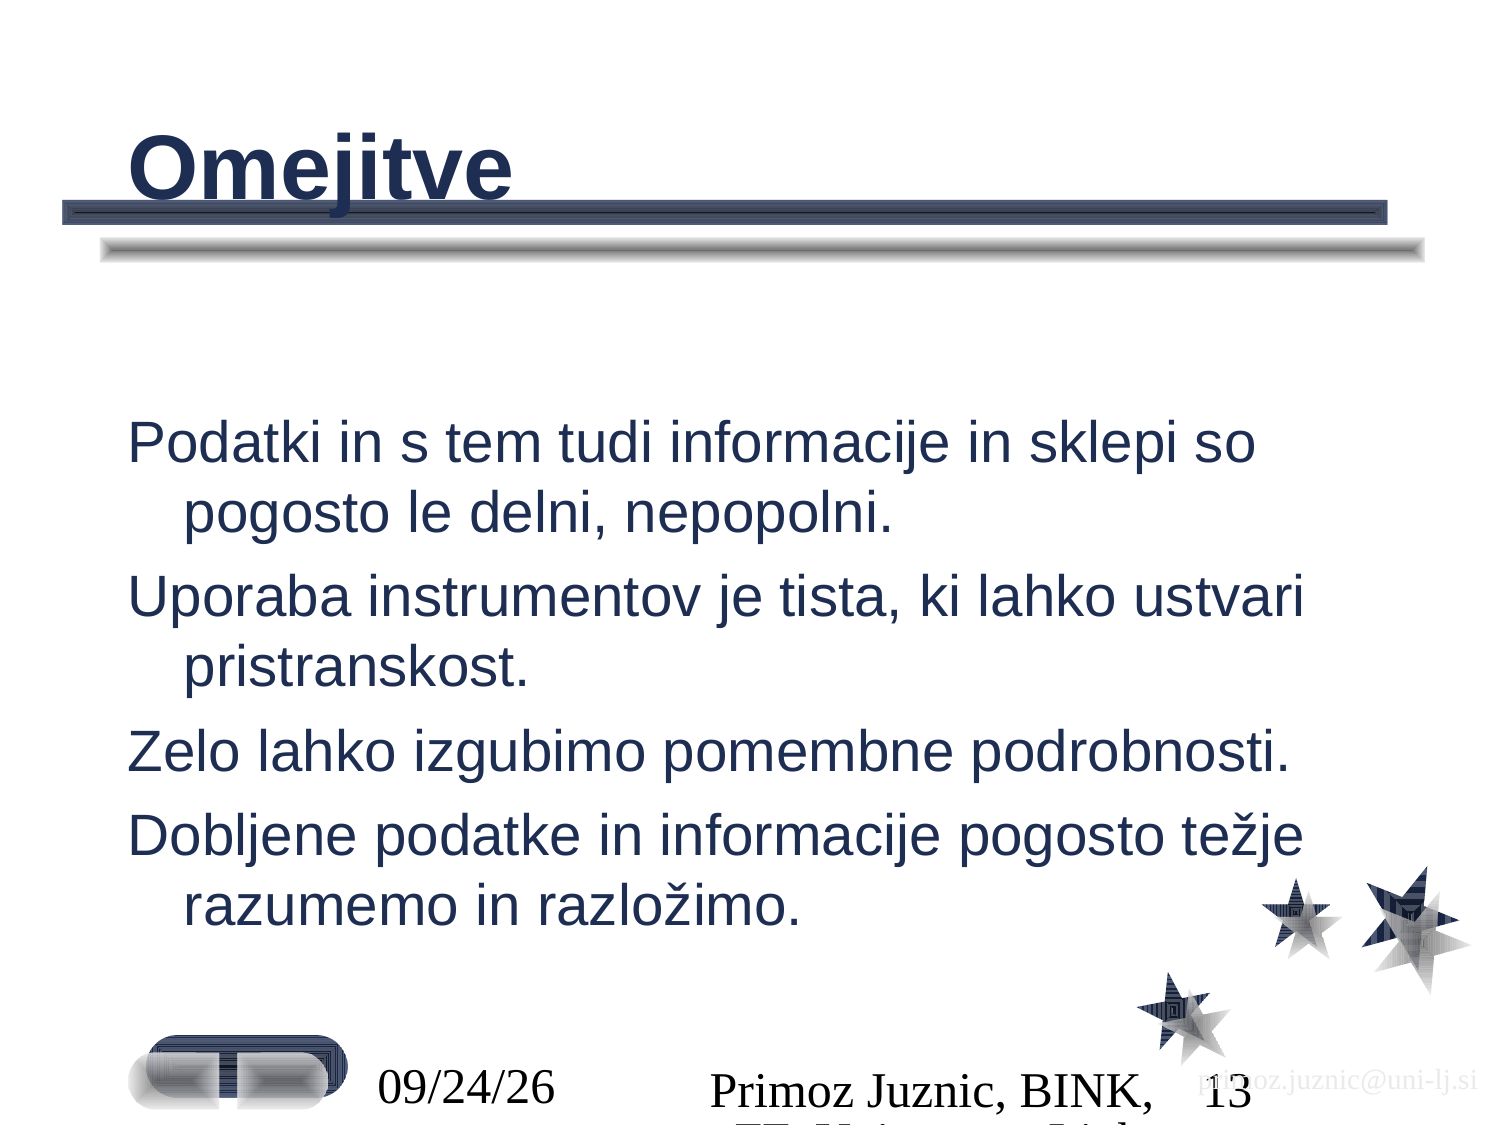

# Omejitve
Podatki in s tem tudi informacije in sklepi so pogosto le delni, nepopolni.
Uporaba instrumentov je tista, ki lahko ustvari pristranskost.
Zelo lahko izgubimo pomembne podrobnosti.
Dobljene podatke in informacije pogosto težje razumemo in razložimo.
Primoz Juznic, BINK, FF, Univerza v Ljubljani
13